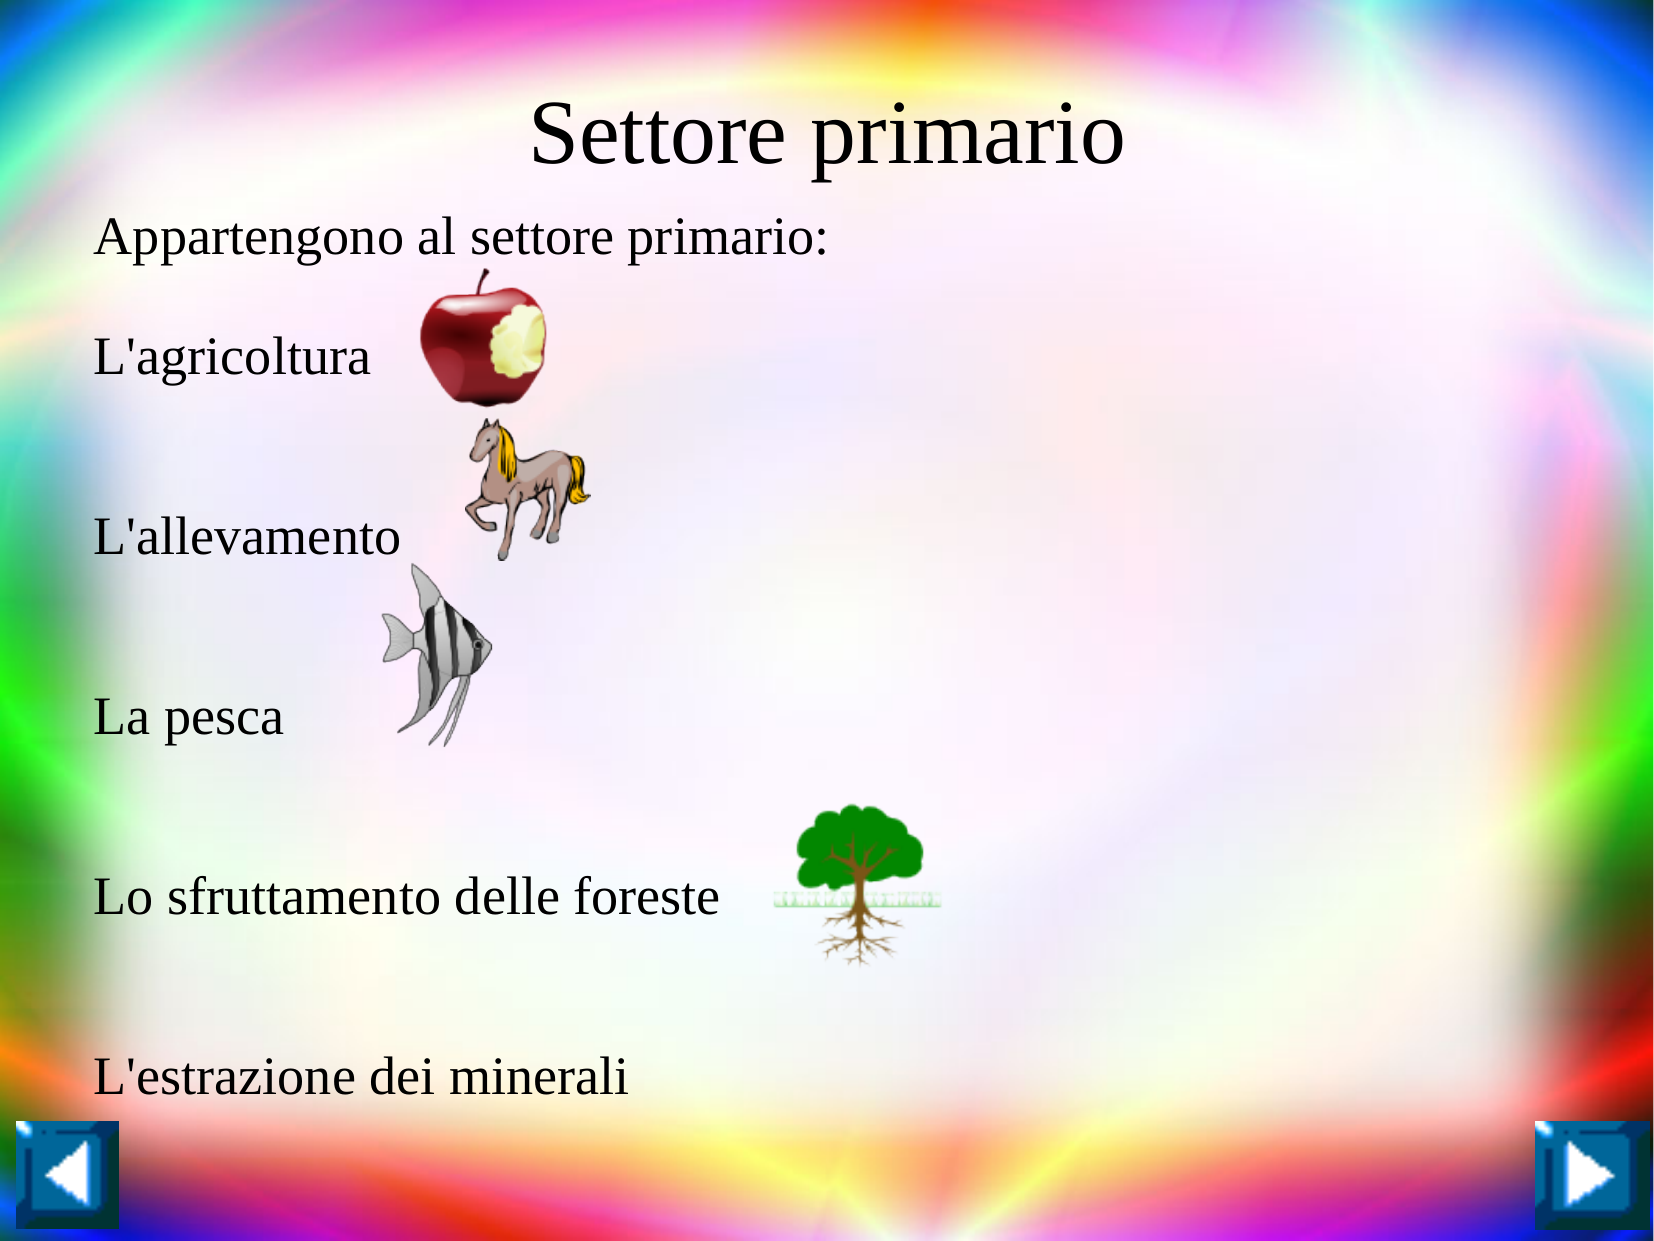

# Settore primario
Appartengono al settore primario:
L'agricoltura
L'allevamento
La pesca
Lo sfruttamento delle foreste
L'estrazione dei minerali